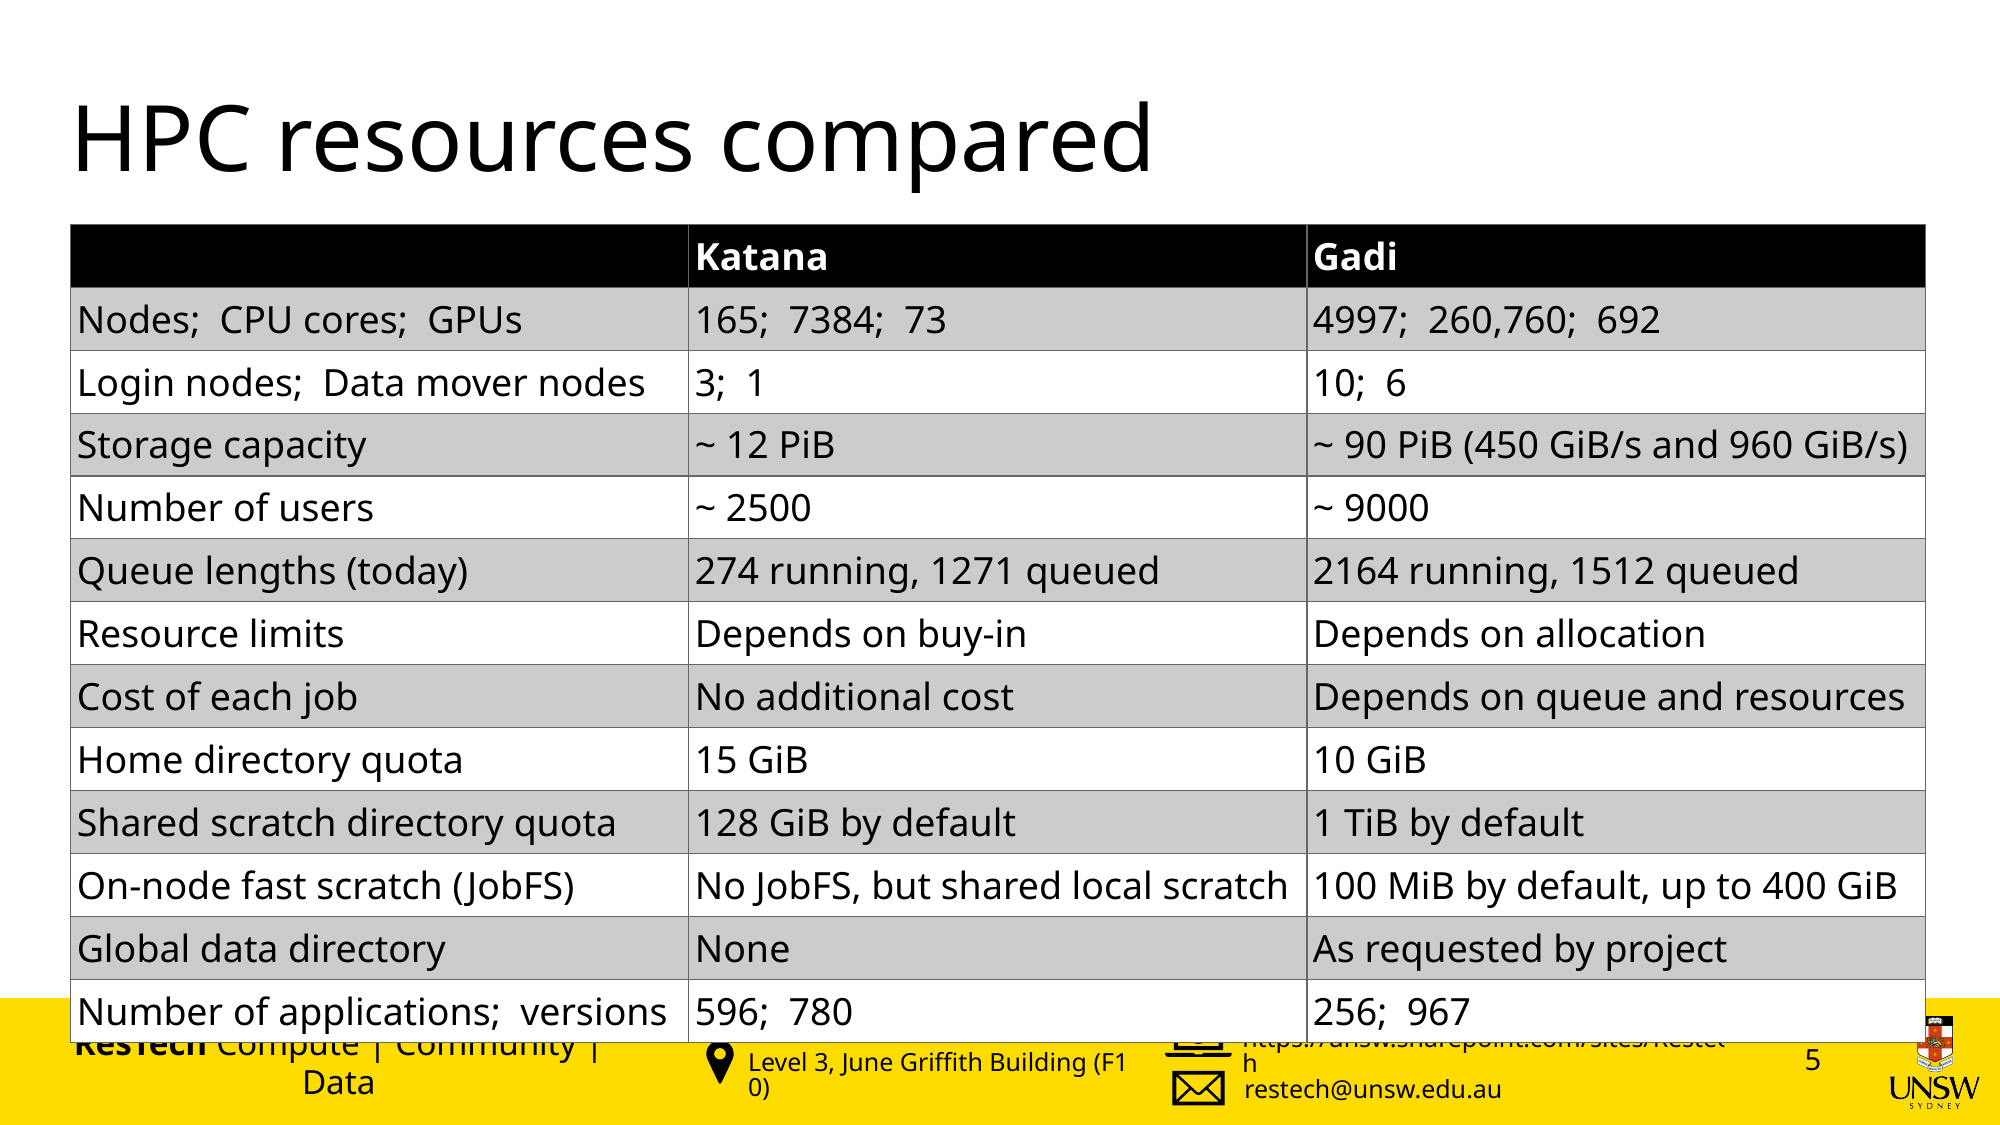

# HPC resources compared
| | Katana | Gadi |
| --- | --- | --- |
| Nodes; CPU cores; GPUs | 165; 7384; 73 | 4997; 260,760; 692 |
| Login nodes; Data mover nodes | 3; 1 | 10; 6 |
| Storage capacity | ~ 12 PiB | ~ 90 PiB (450 GiB/s and 960 GiB/s) |
| Number of users | ~ 2500 | ~ 9000 |
| Queue lengths (today) | 274 running, 1271 queued | 2164 running, 1512 queued |
| Resource limits | Depends on buy-in | Depends on allocation |
| Cost of each job | No additional cost | Depends on queue and resources |
| Home directory quota | 15 GiB | 10 GiB |
| Shared scratch directory quota | 128 GiB by default | 1 TiB by default |
| On-node fast scratch (JobFS) | No JobFS, but shared local scratch | 100 MiB by default, up to 400 GiB |
| Global data directory | None | As requested by project |
| Number of applications; versions | 596; 780 | 256; 967 |